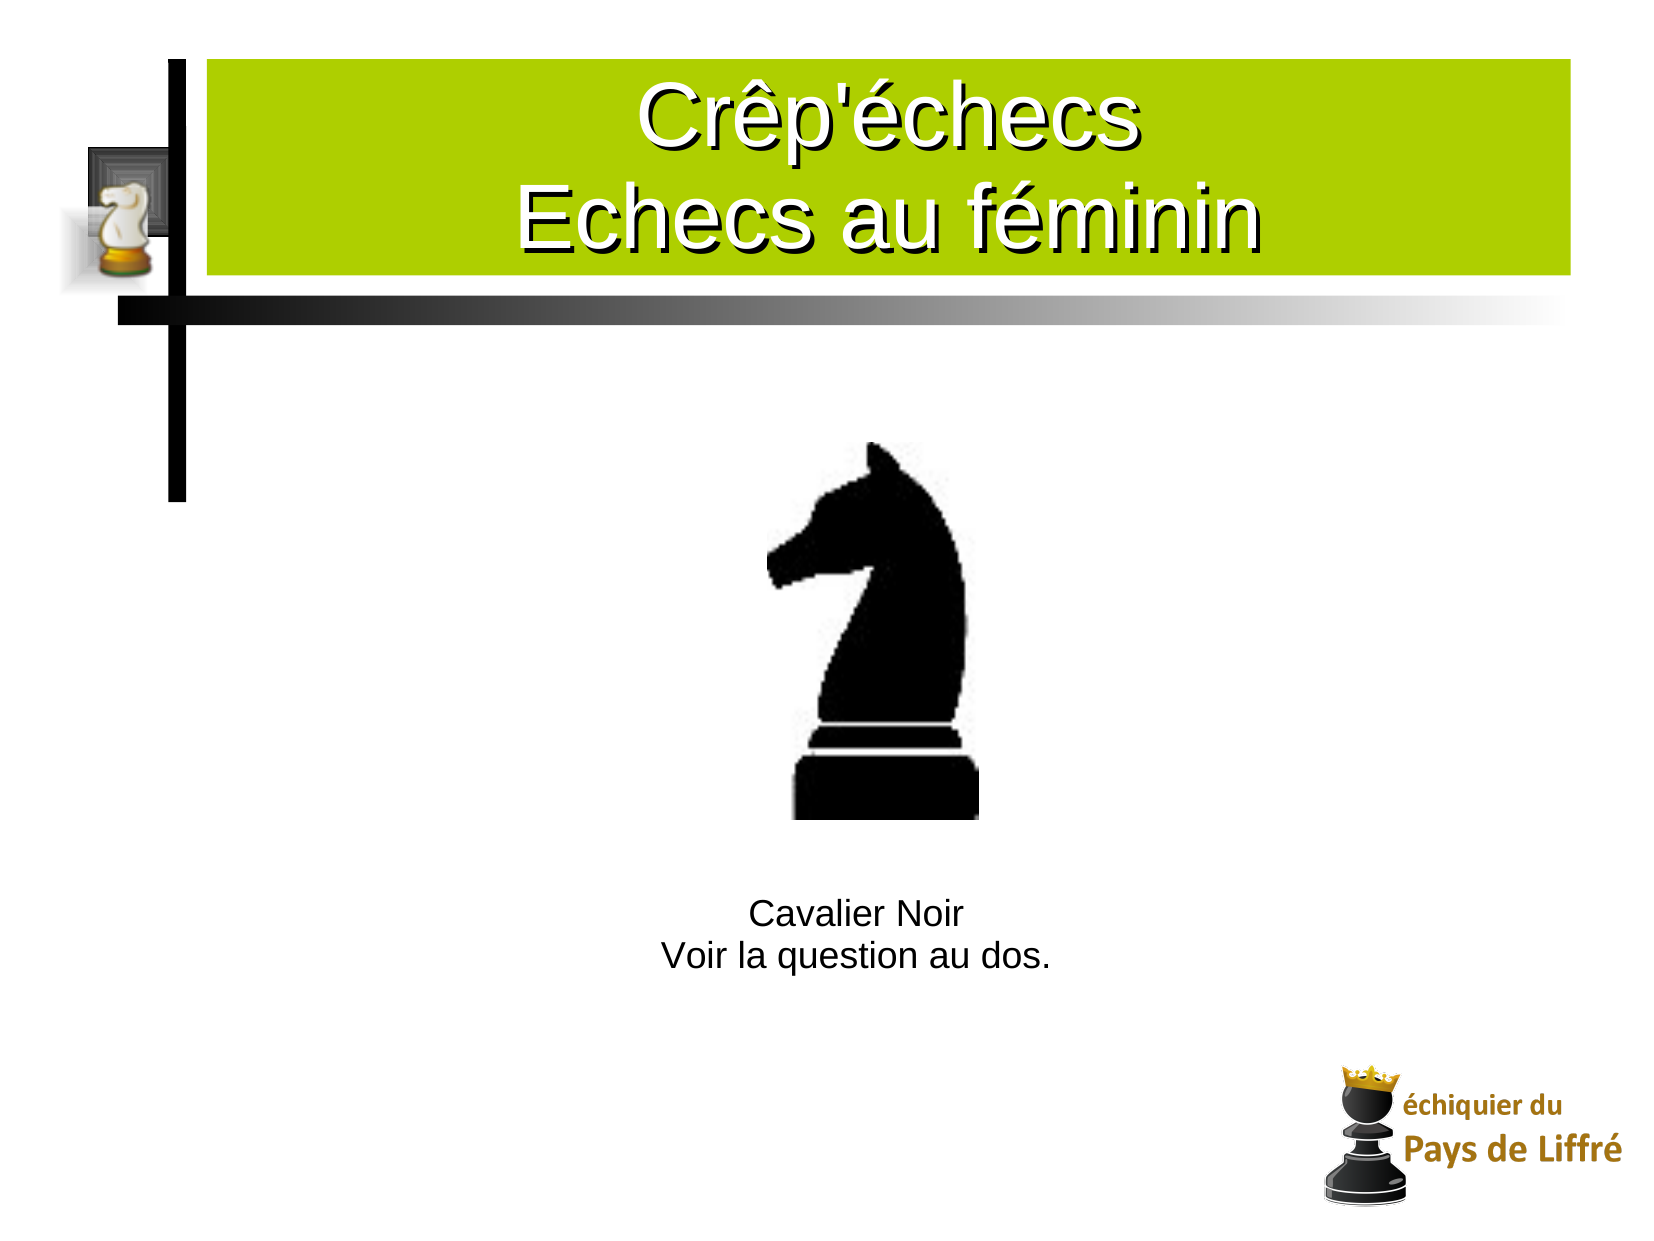

# Crêp'échecs Echecs au féminin
Cavalier Noir
Voir la question au dos.